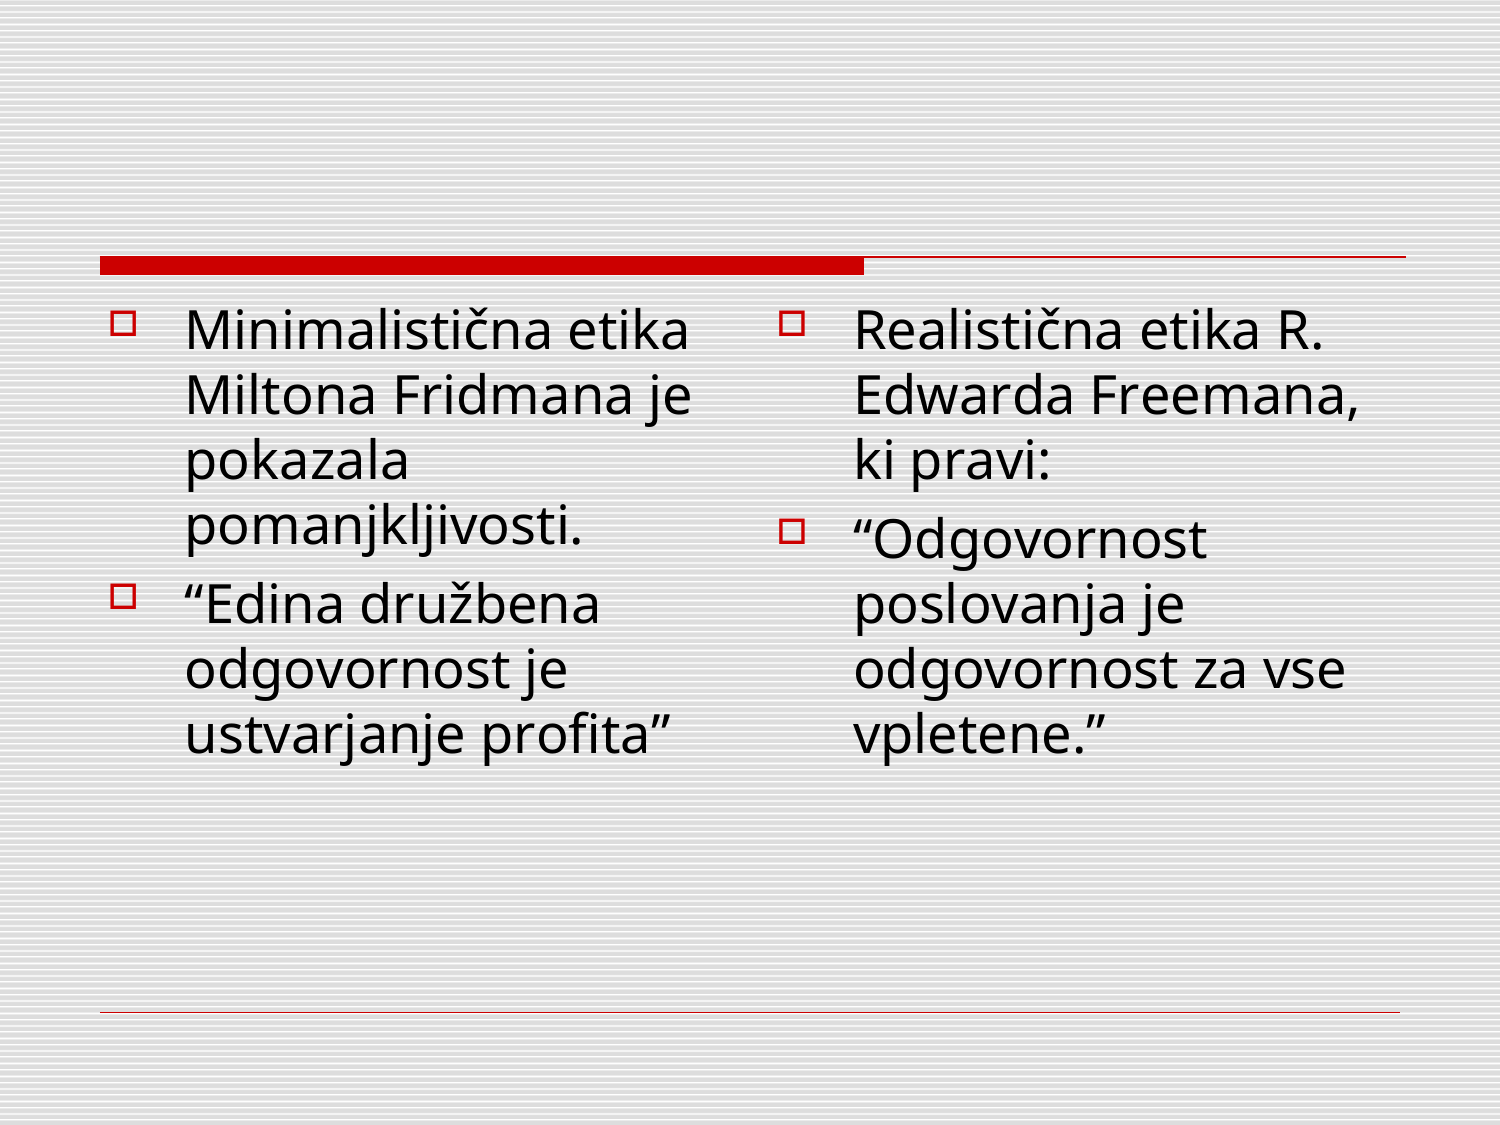

#
Minimalistična etika Miltona Fridmana je pokazala pomanjkljivosti.
“Edina družbena odgovornost je ustvarjanje profita”
Realistična etika R. Edwarda Freemana, ki pravi:
“Odgovornost poslovanja je odgovornost za vse vpletene.”